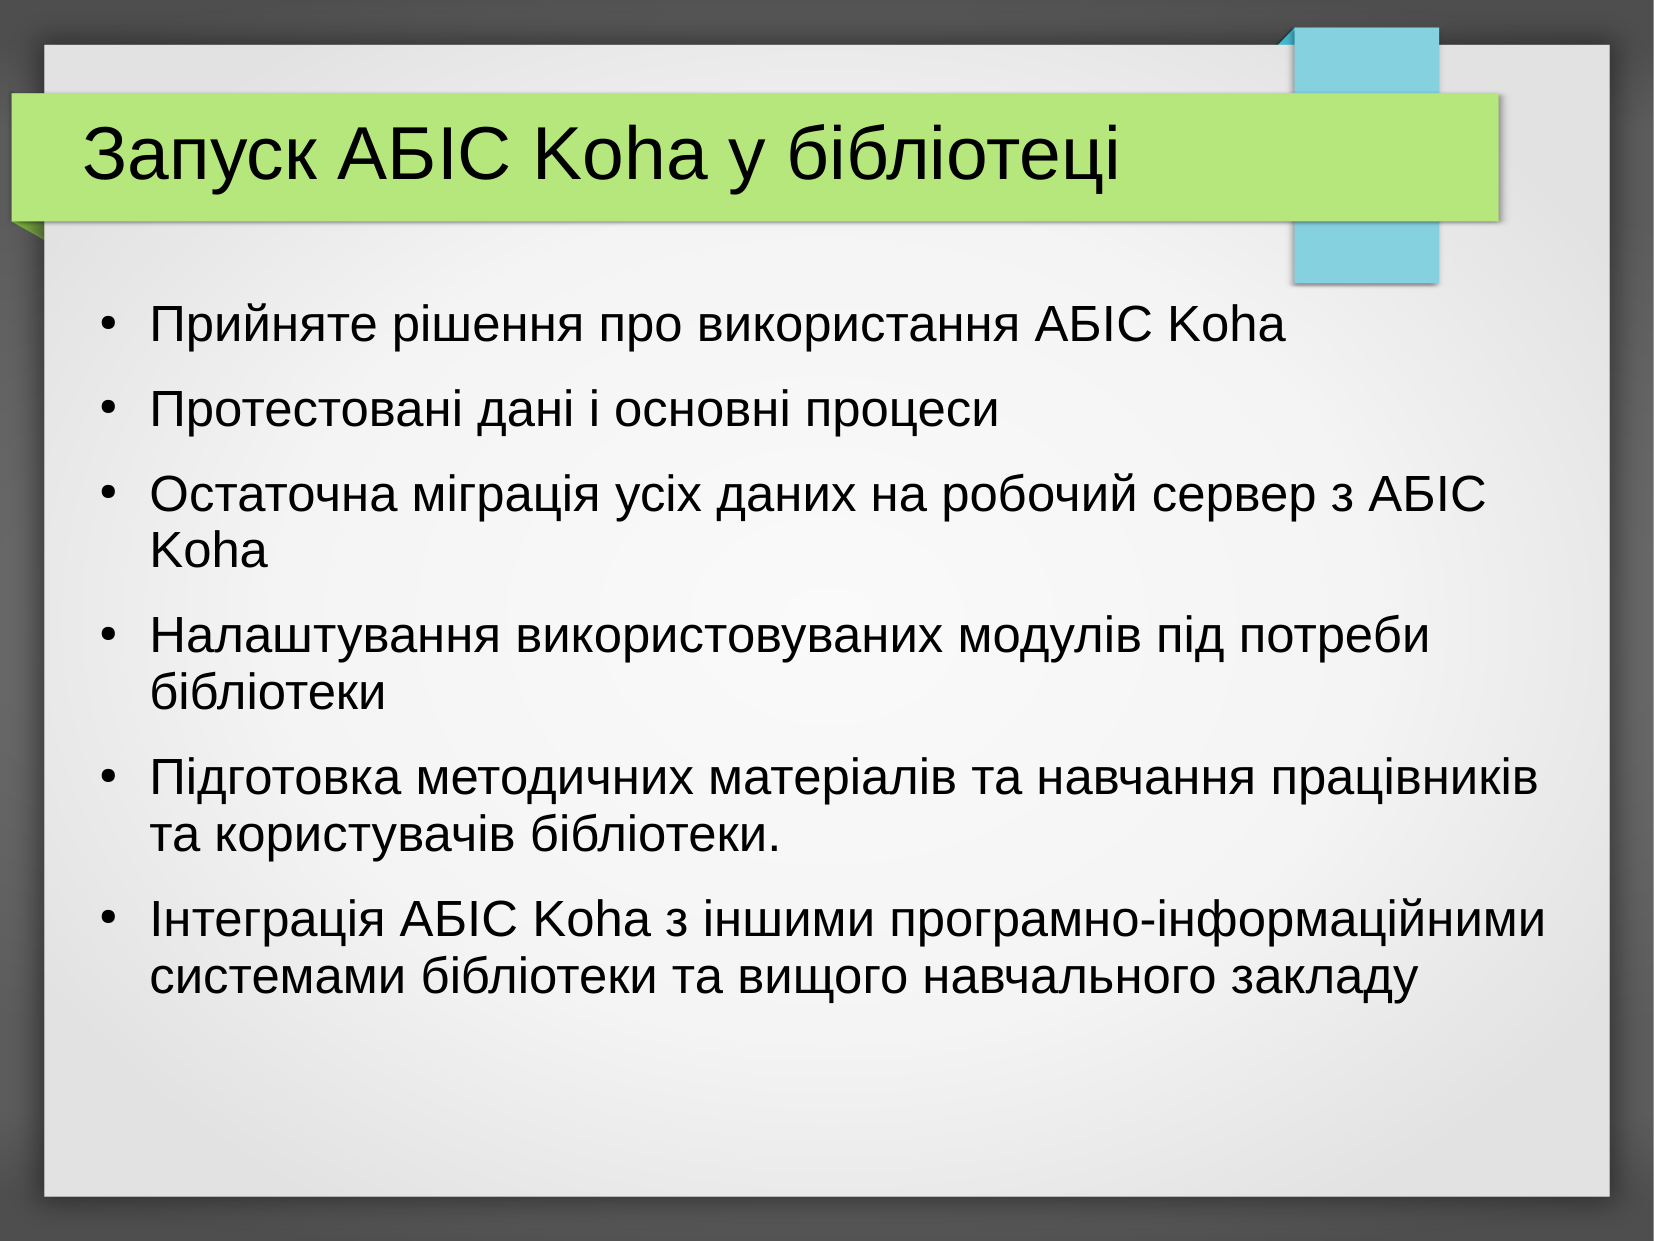

# Запуск АБІС Koha у бібліотеці
Прийняте рішення про використання АБІС Koha
Протестовані дані і основні процеси
Остаточна міграція усіх даних на робочий сервер з АБІС Koha
Налаштування використовуваних модулів під потреби бібліотеки
Підготовка методичних матеріалів та навчання працівників та користувачів бібліотеки.
Інтеграція АБІС Koha з іншими програмно-інформаційними системами бібліотеки та вищого навчального закладу